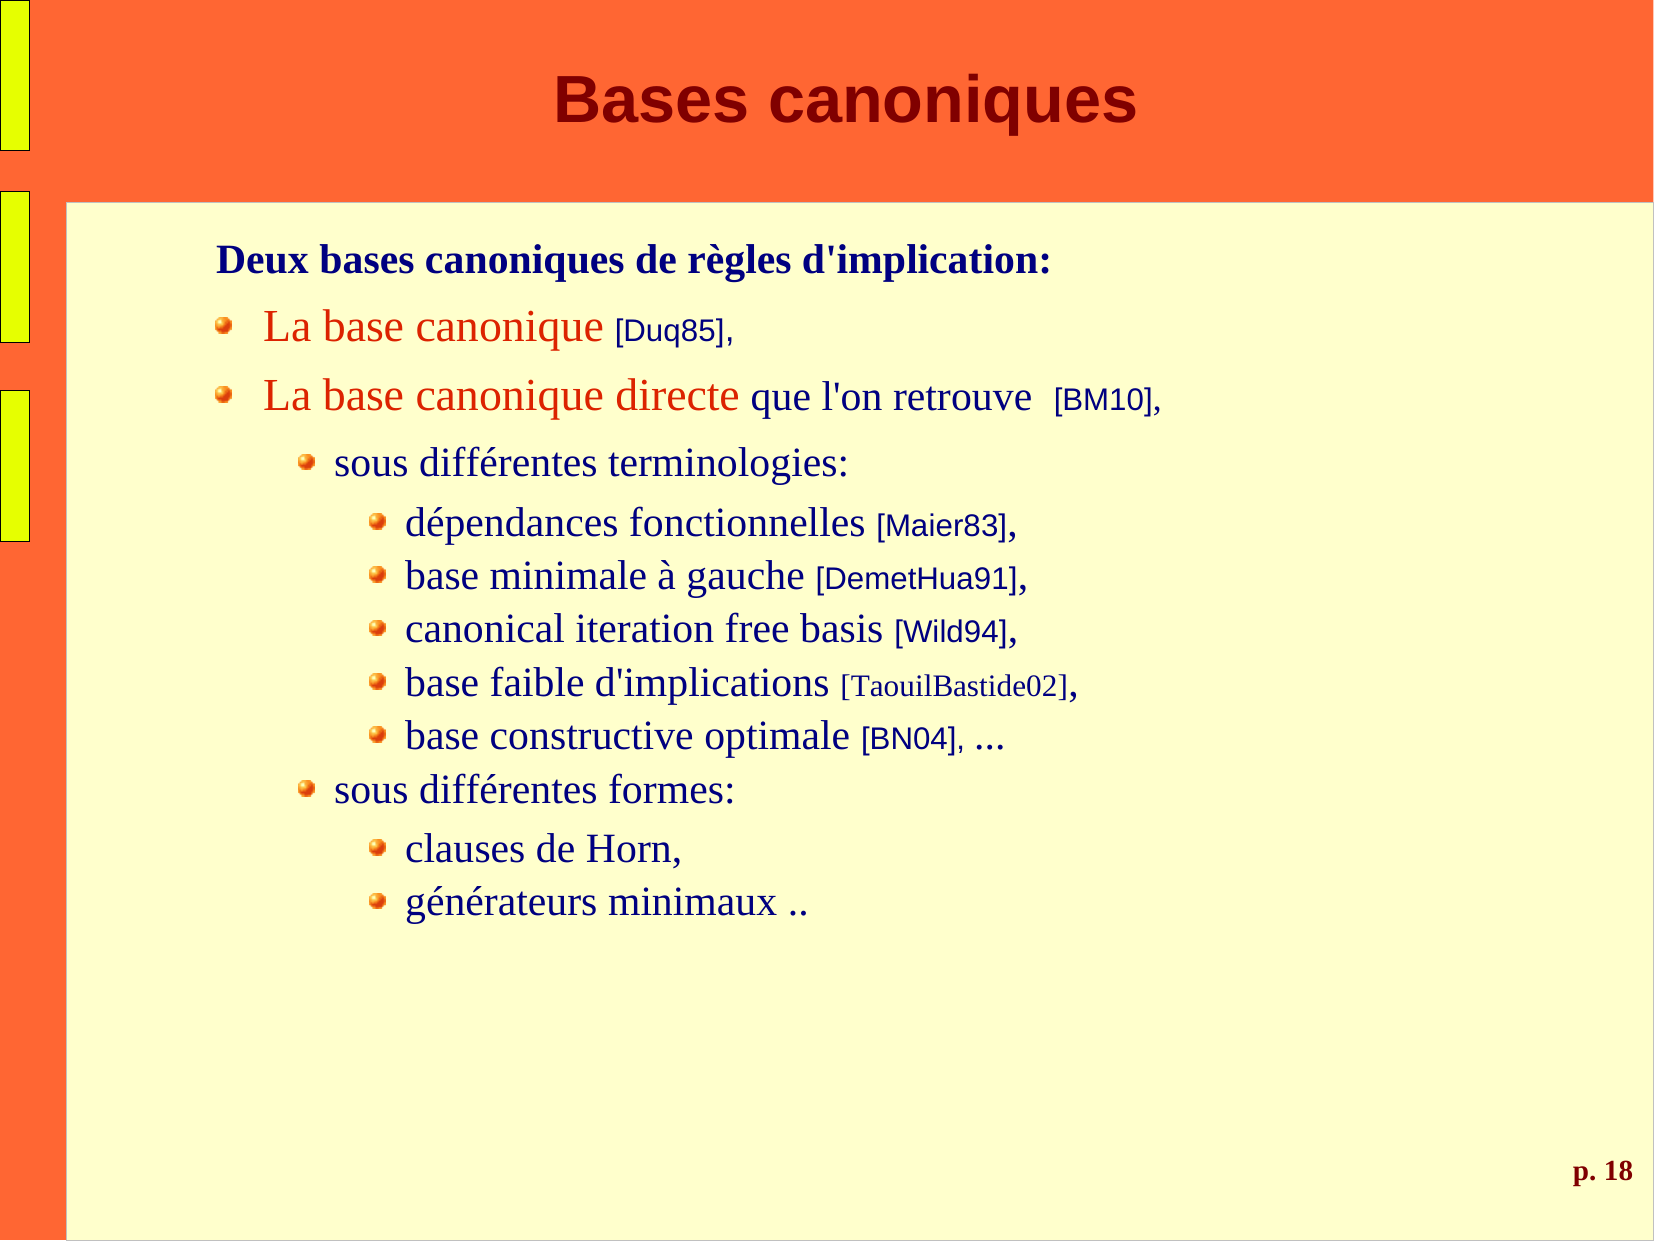

# Bases canoniques
Deux bases canoniques de règles d'implication:
La base canonique [Duq85],
La base canonique directe que l'on retrouve [BM10],
sous différentes terminologies:
dépendances fonctionnelles [Maier83],
base minimale à gauche [DemetHua91],
canonical iteration free basis [Wild94],
base faible d'implications [TaouilBastide02],
base constructive optimale [BN04], ...
sous différentes formes:
clauses de Horn,
générateurs minimaux ..